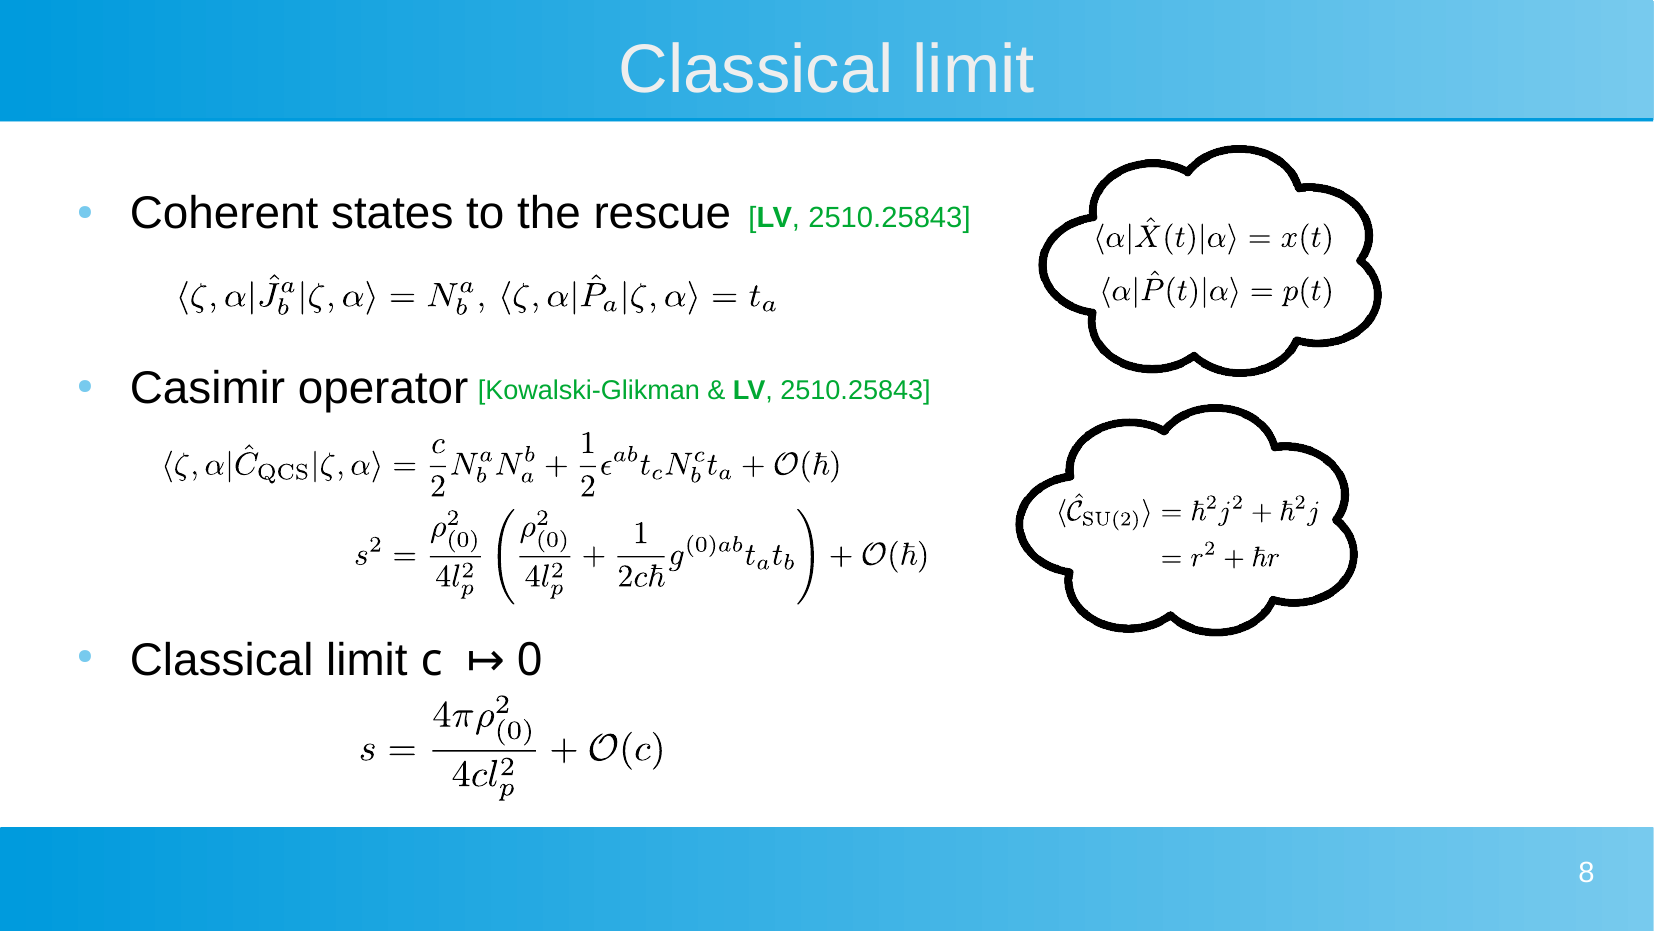

# Classical limit
Coherent states to the rescue
Casimir operator
Classical limit c ↦ 0
[LV, 2510.25843]
[Kowalski-Glikman & LV, 2510.25843]
8